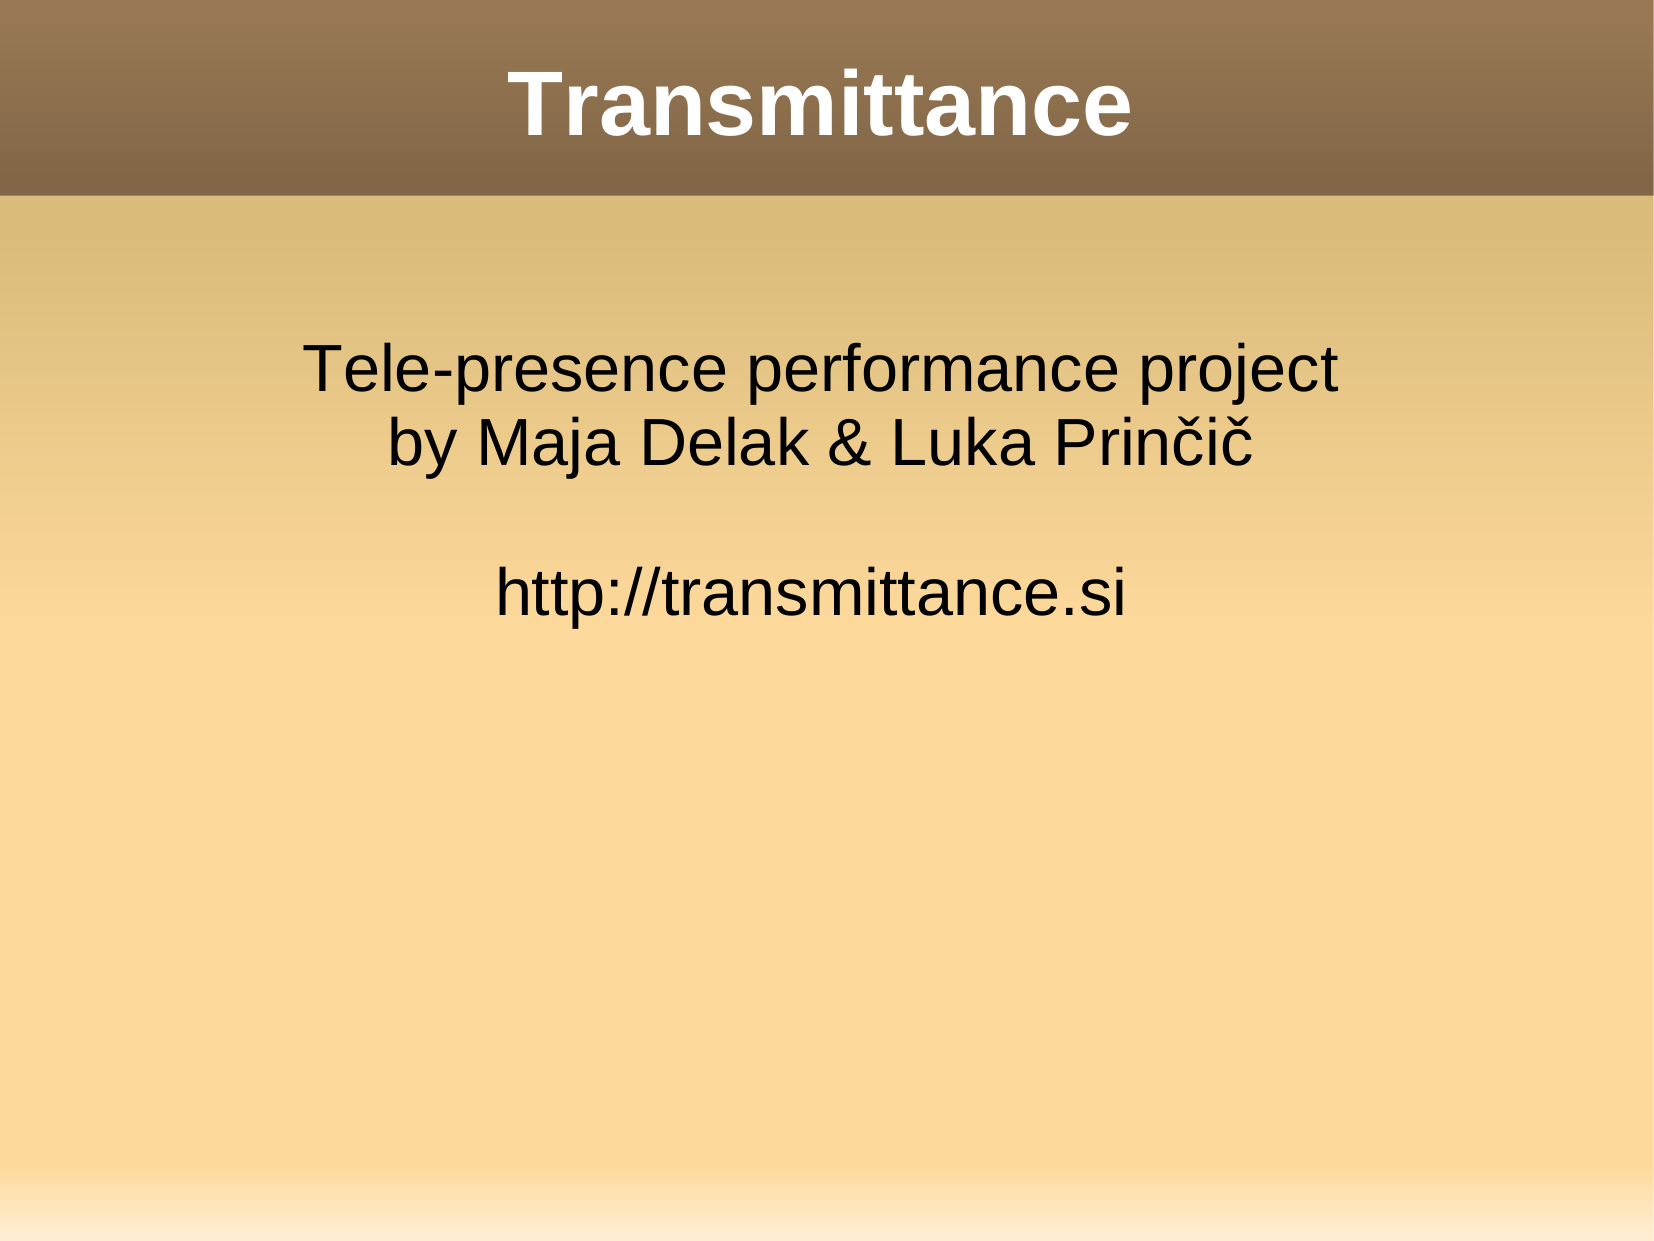

Tele-presence performance project
by Maja Delak & Luka Prinčič
http://transmittance.si
# Transmittance